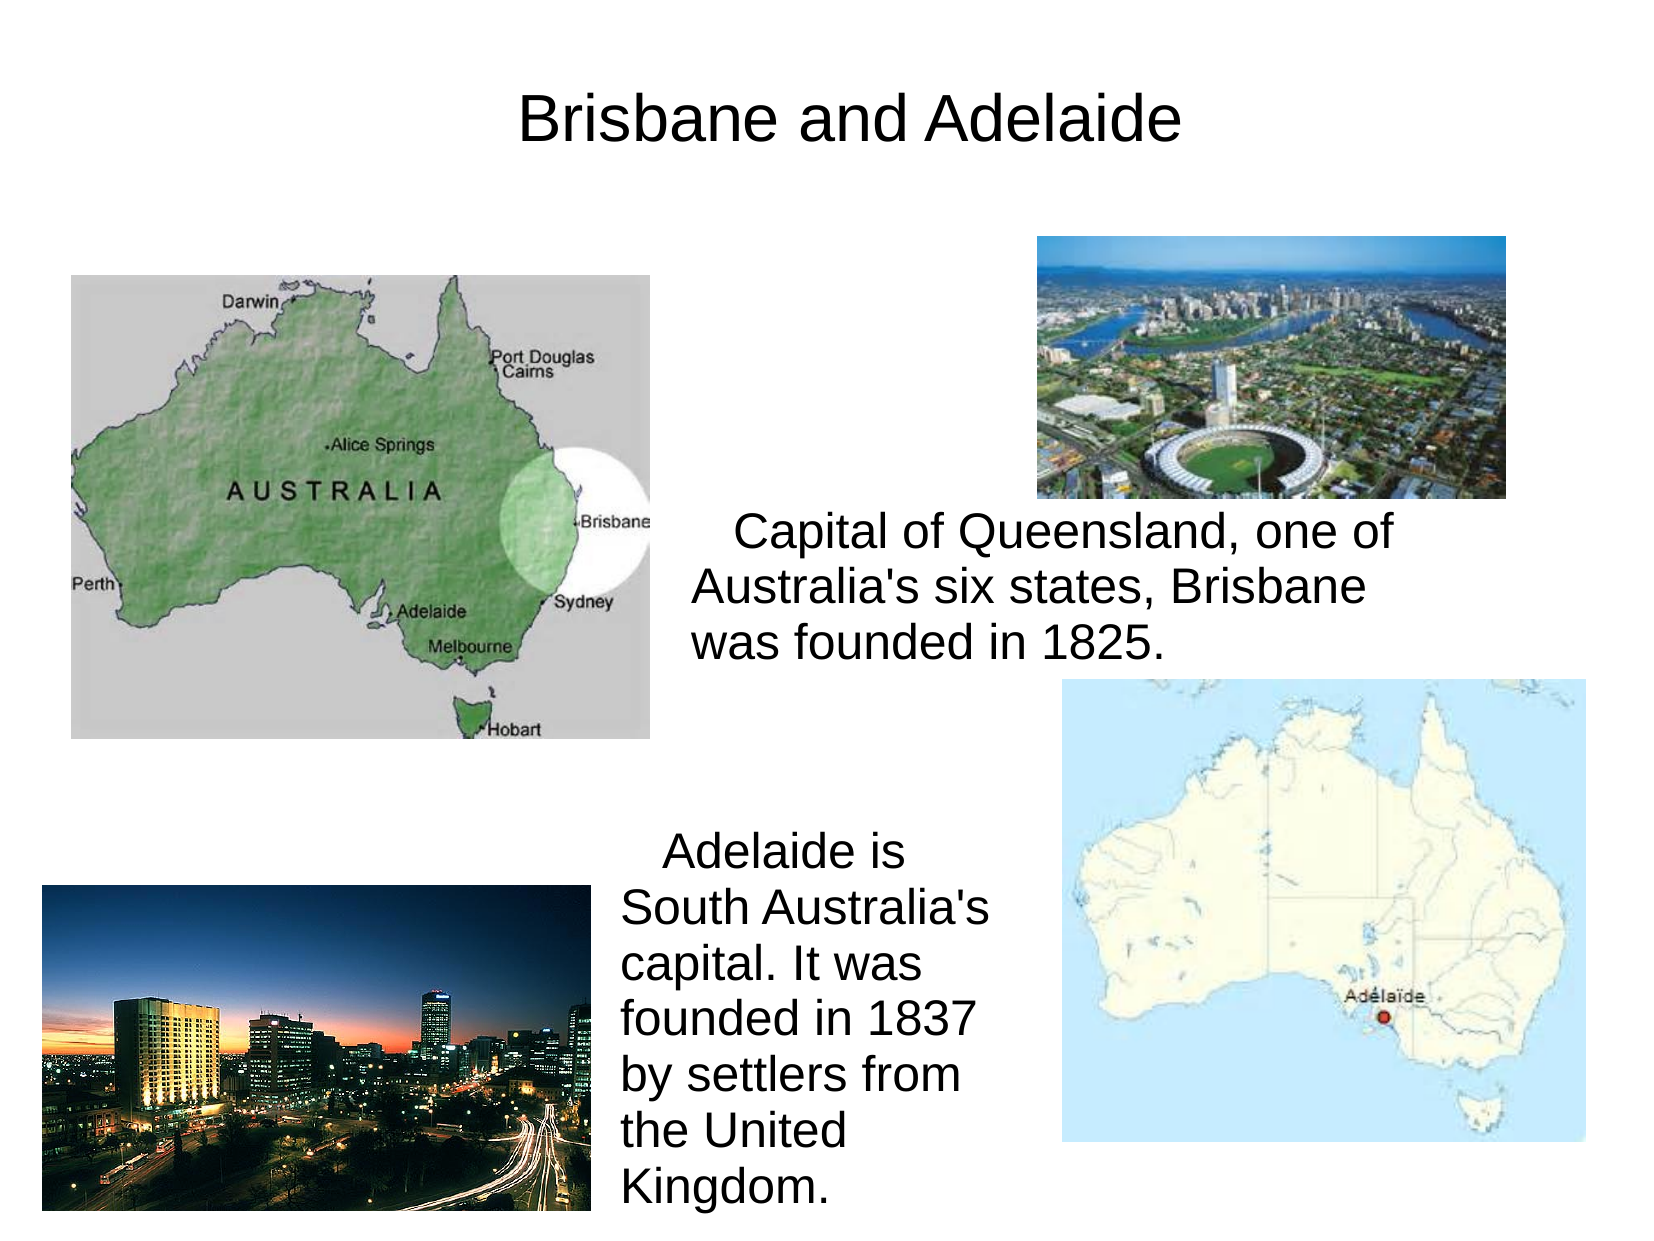

# Brisbane and Adelaide
 Capital of Queensland, one of Australia's six states, Brisbane was founded in 1825.
 Adelaide is South Australia's capital. It was founded in 1837 by settlers from the United Kingdom.